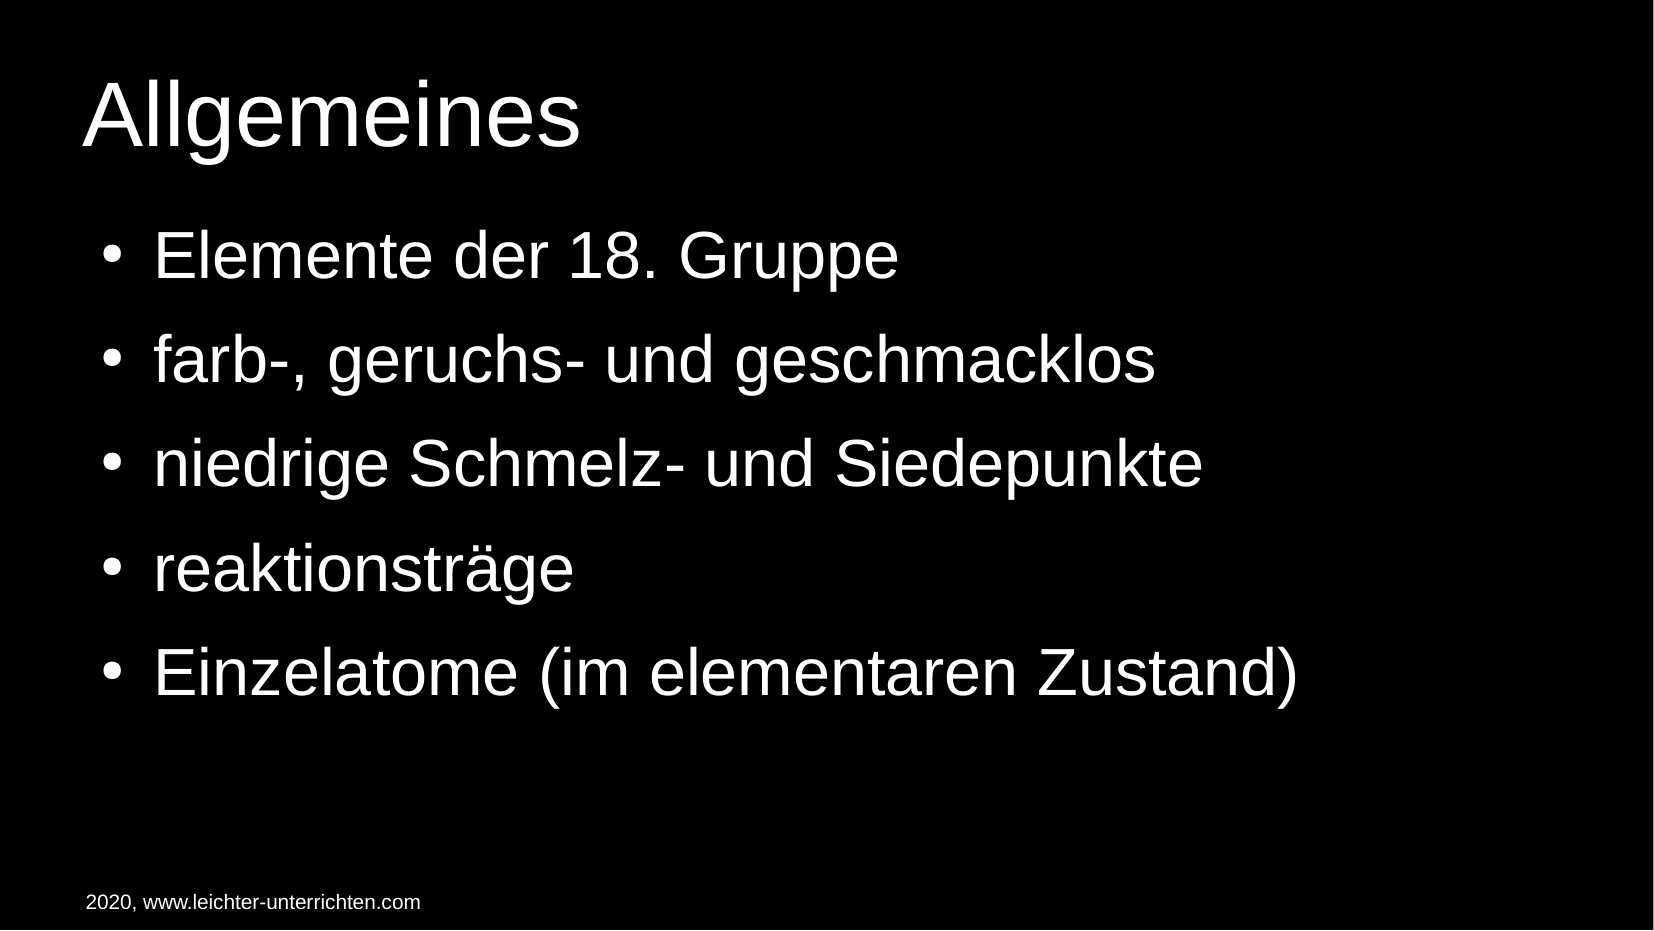

# Allgemeines
Elemente der 18. Gruppe
farb-, geruchs- und geschmacklos
niedrige Schmelz- und Siedepunkte
reaktionsträge
Einzelatome (im elementaren Zustand)